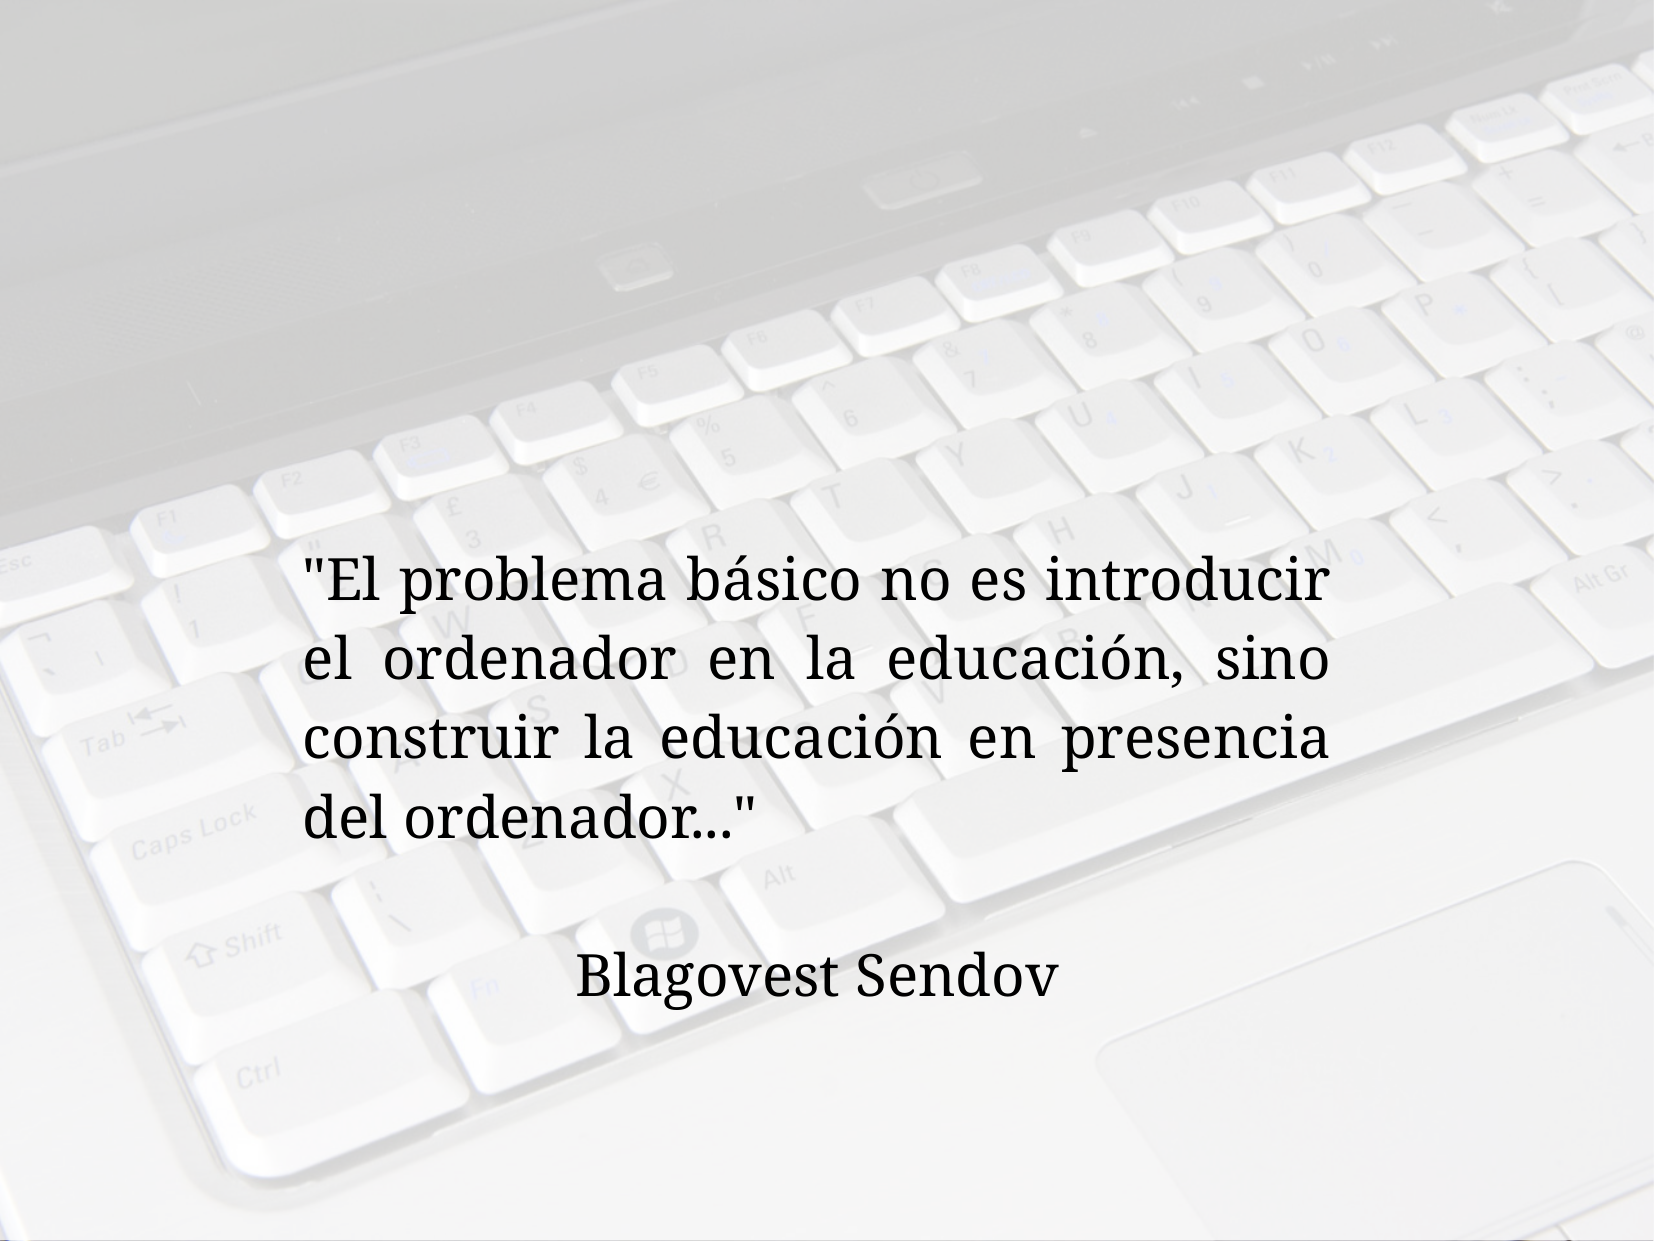

"El problema básico no es introducir el ordenador en la educación, sino construir la educación en presencia del ordenador..."
Blagovest Sendov